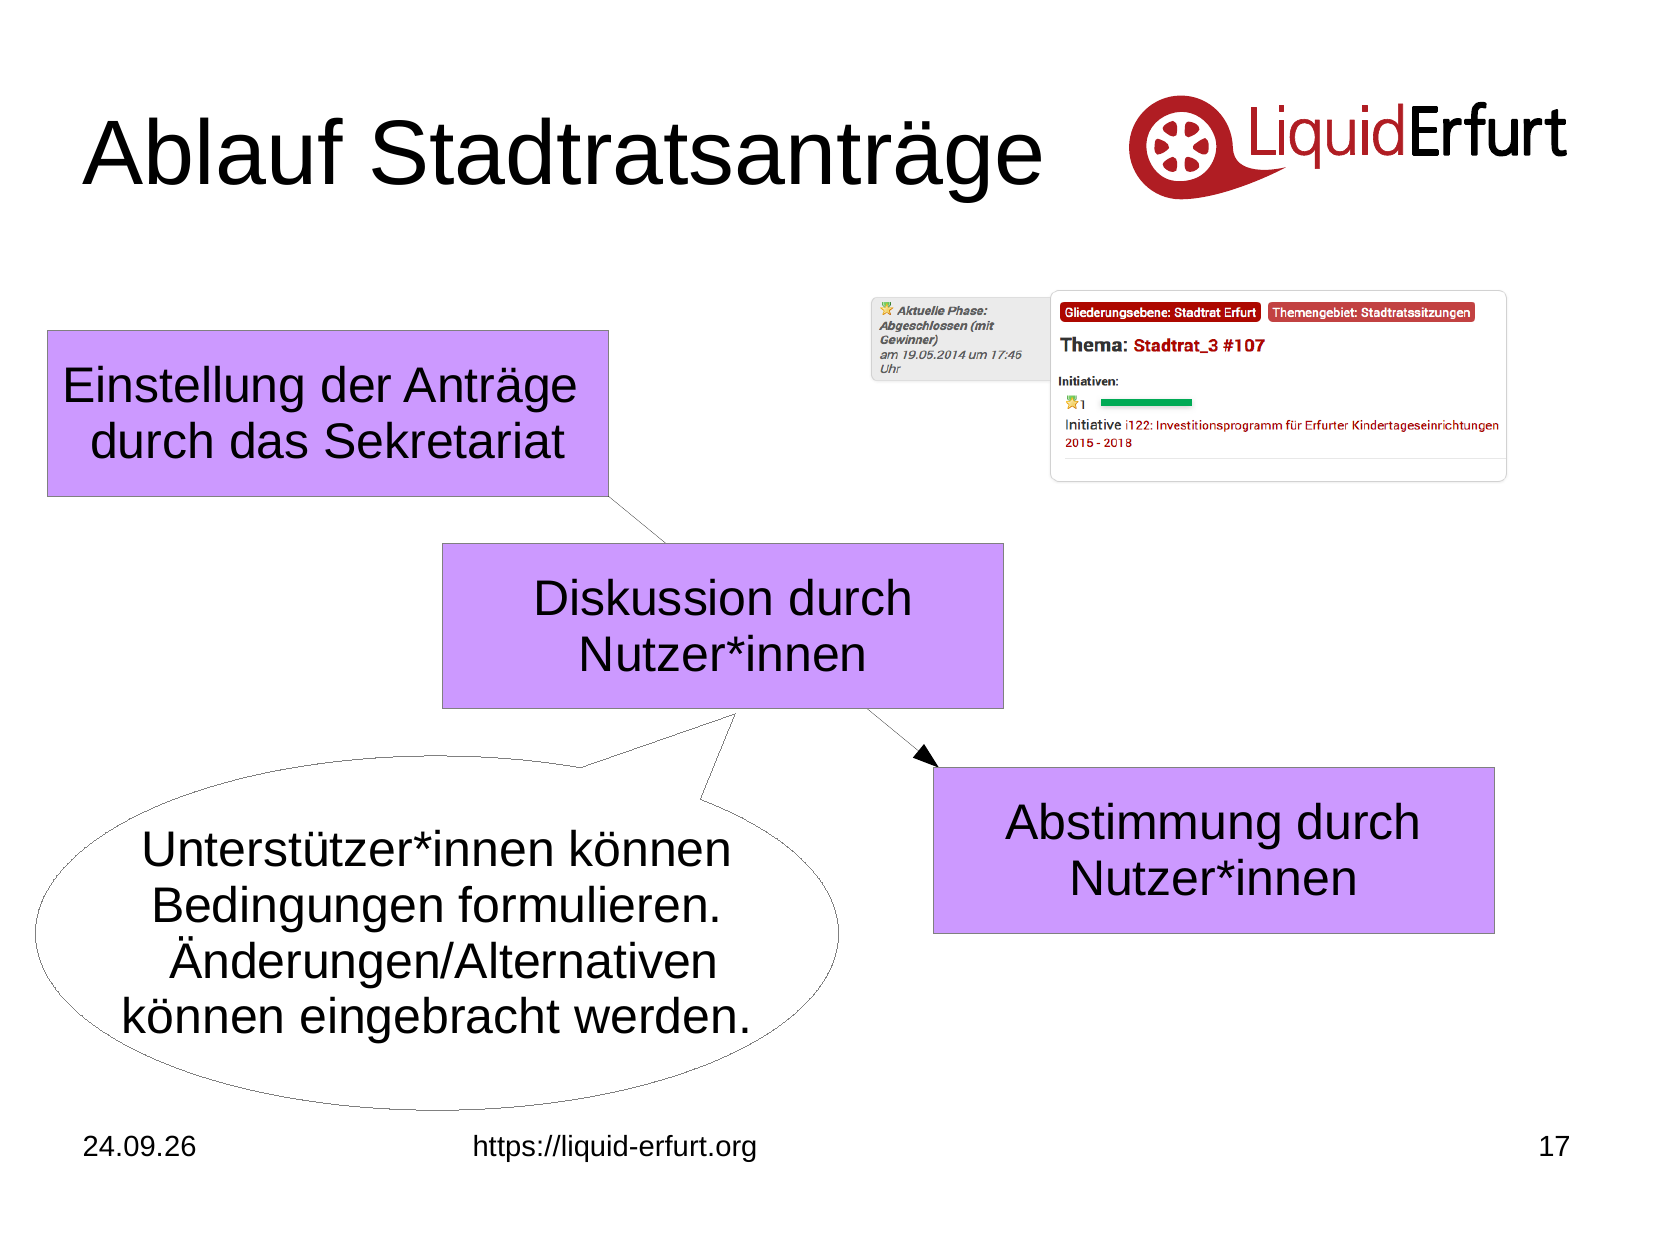

# Ablauf Stadtratsanträge
Einstellung der Anträge
durch das Sekretariat
Diskussion durch
Nutzer*innen
Unterstützer*innen können
Bedingungen formulieren.
 Änderungen/Alternativen
können eingebracht werden.
Abstimmung durch
Nutzer*innen
https://liquid-erfurt.org
17